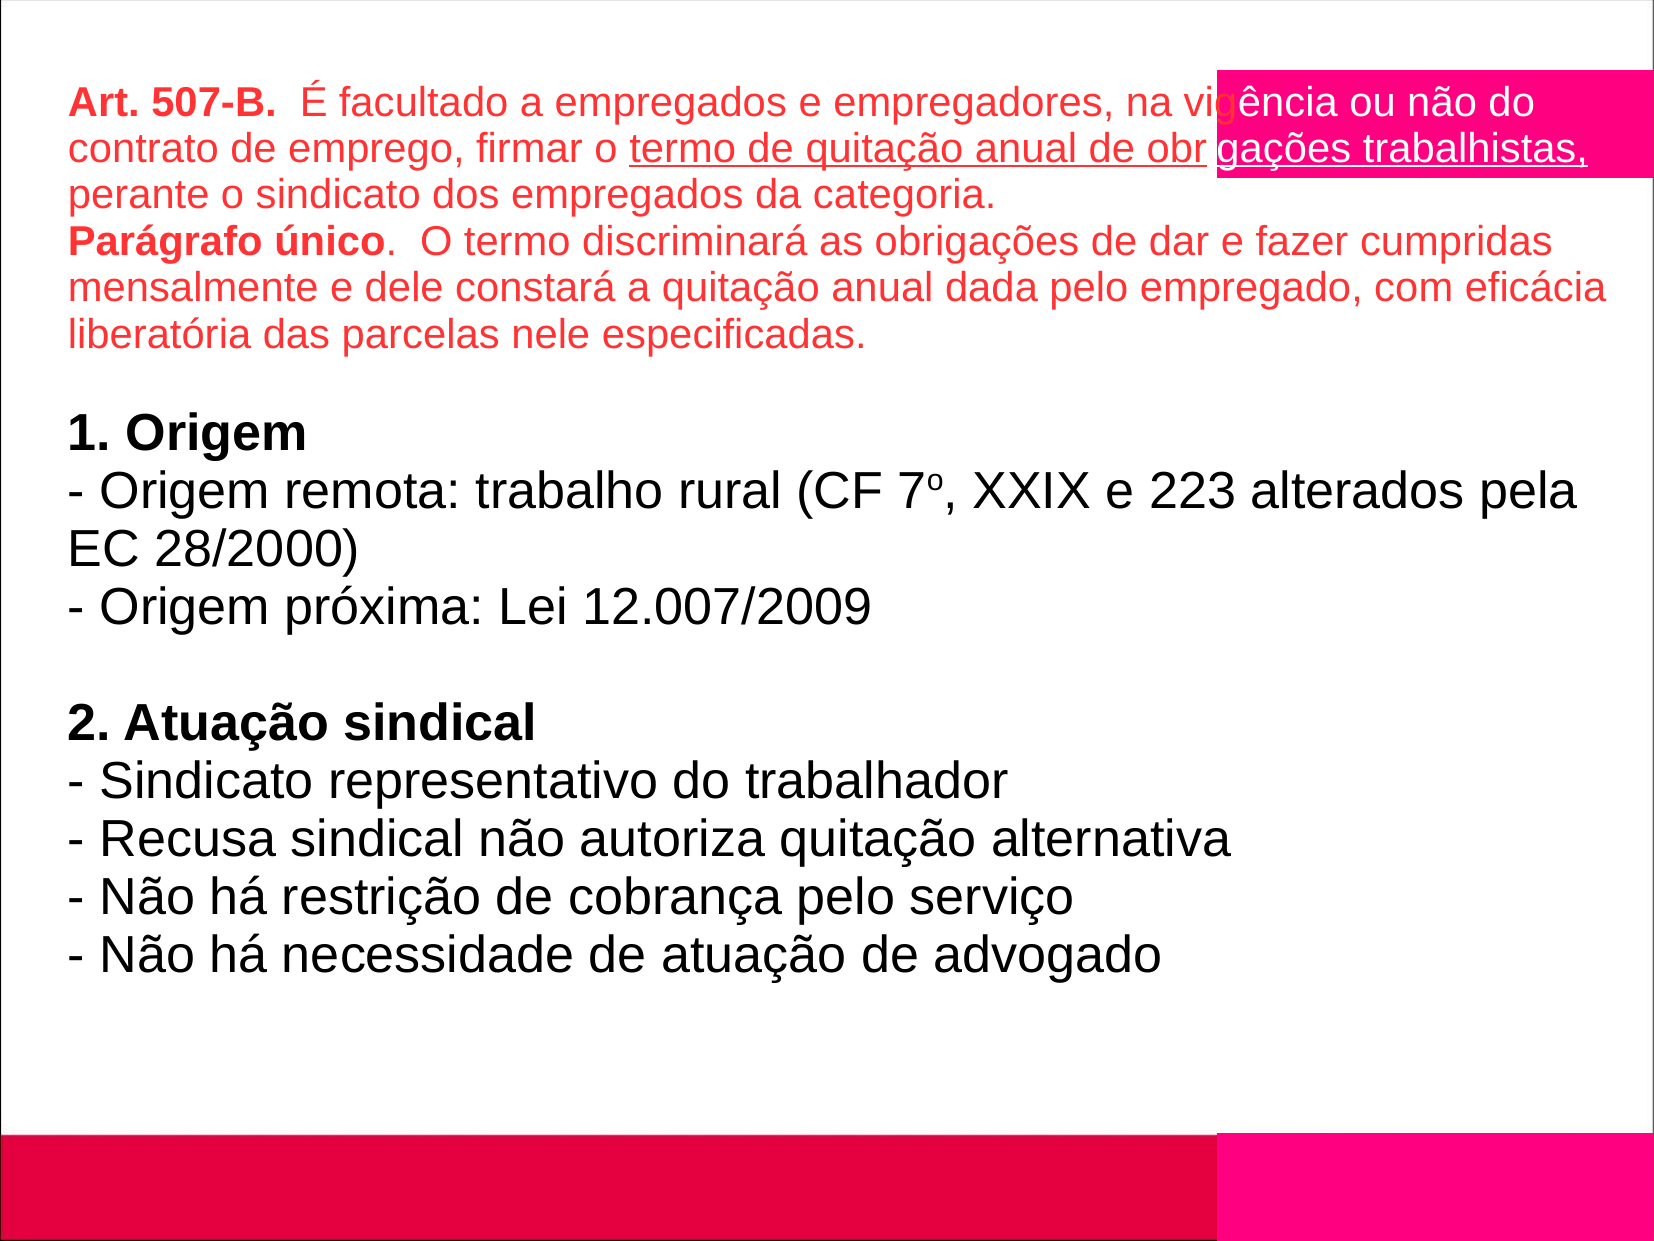

Art. 507-B.  É facultado a empregados e empregadores, na vigência ou não do contrato de emprego, firmar o termo de quitação anual de obrigações trabalhistas, perante o sindicato dos empregados da categoria.
Parágrafo único.  O termo discriminará as obrigações de dar e fazer cumpridas mensalmente e dele constará a quitação anual dada pelo empregado, com eficácia liberatória das parcelas nele especificadas.
1. Origem
- Origem remota: trabalho rural (CF 7o, XXIX e 223 alterados pela EC 28/2000)
- Origem próxima: Lei 12.007/2009
2. Atuação sindical
- Sindicato representativo do trabalhador
- Recusa sindical não autoriza quitação alternativa
- Não há restrição de cobrança pelo serviço
- Não há necessidade de atuação de advogado